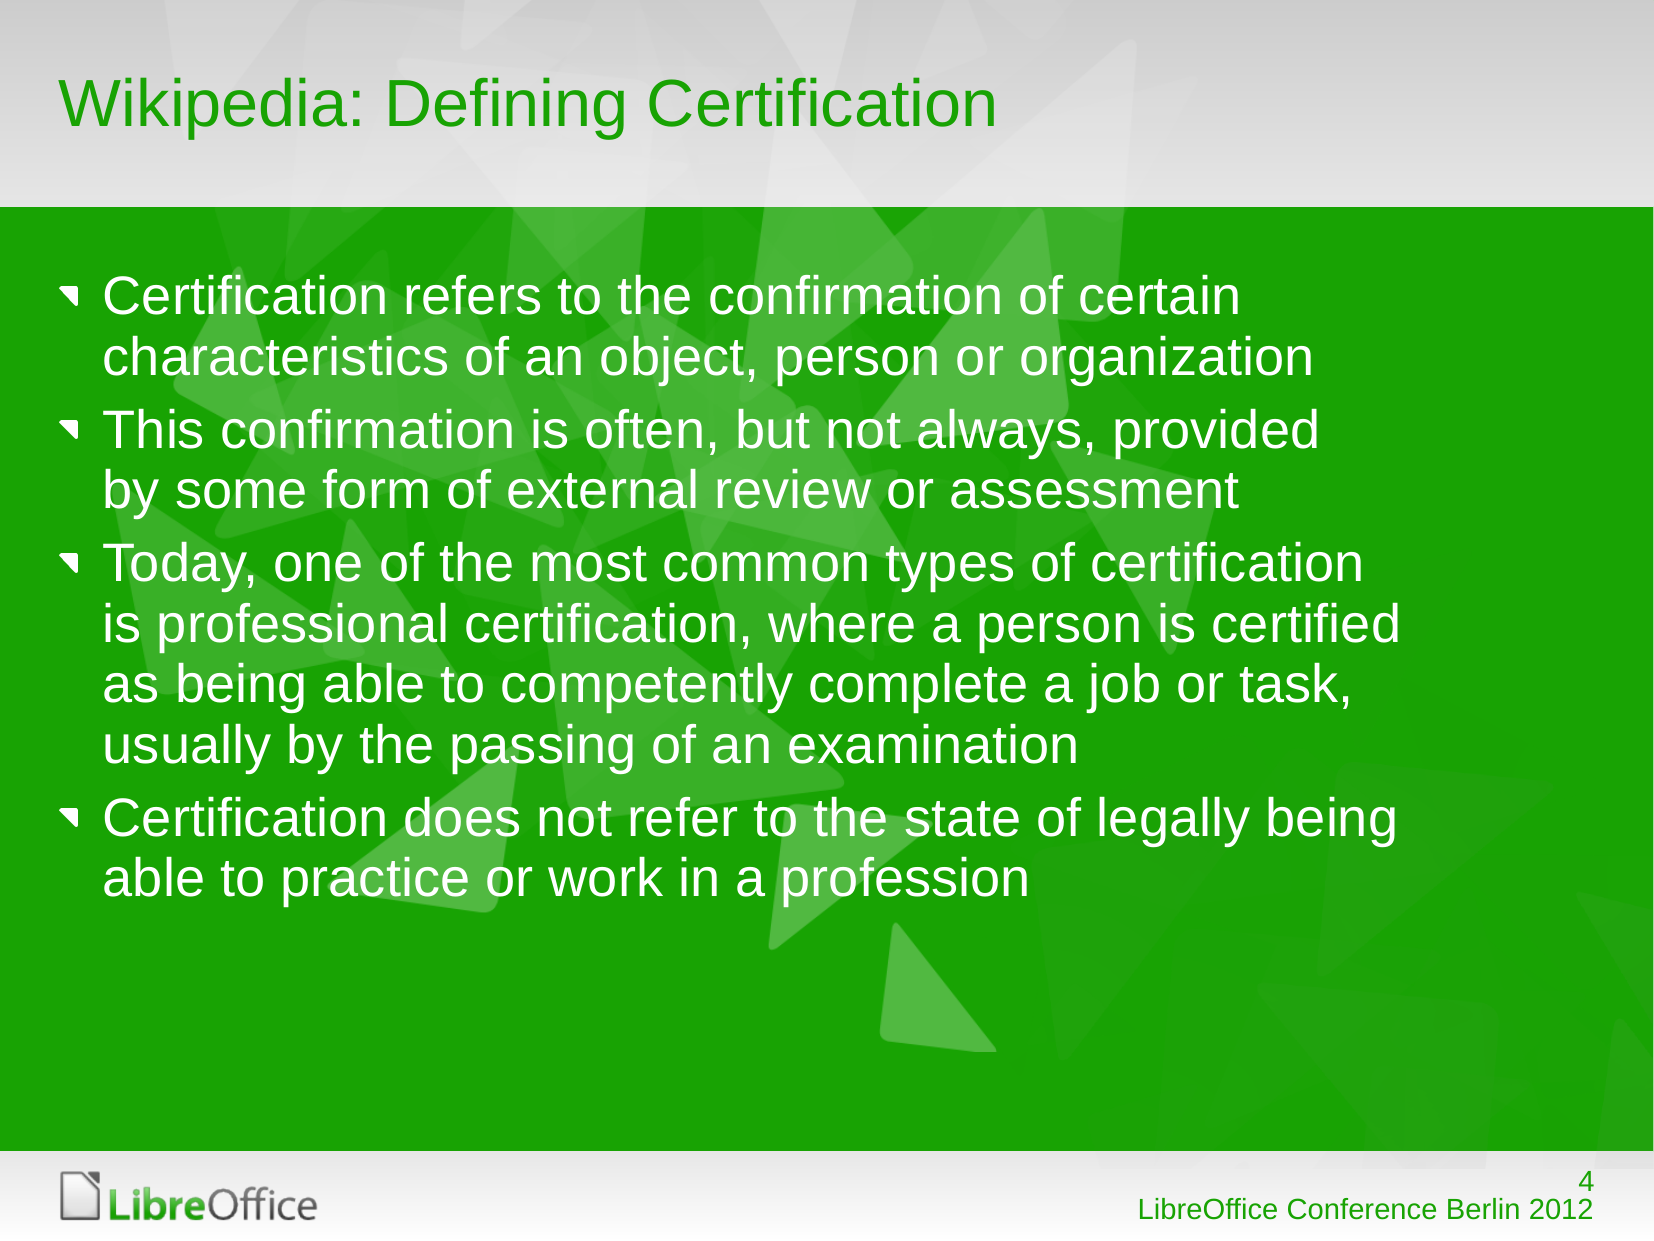

# Wikipedia: Defining Certification
Certification refers to the confirmation of certain characteristics of an object, person or organization
This confirmation is often, but not always, provided
by some form of external review or assessment
Today, one of the most common types of certification
is professional certification, where a person is certified
as being able to competently complete a job or task,
usually by the passing of an examination
Certification does not refer to the state of legally being
able to practice or work in a profession
4
LibreOffice Conference Berlin 2012